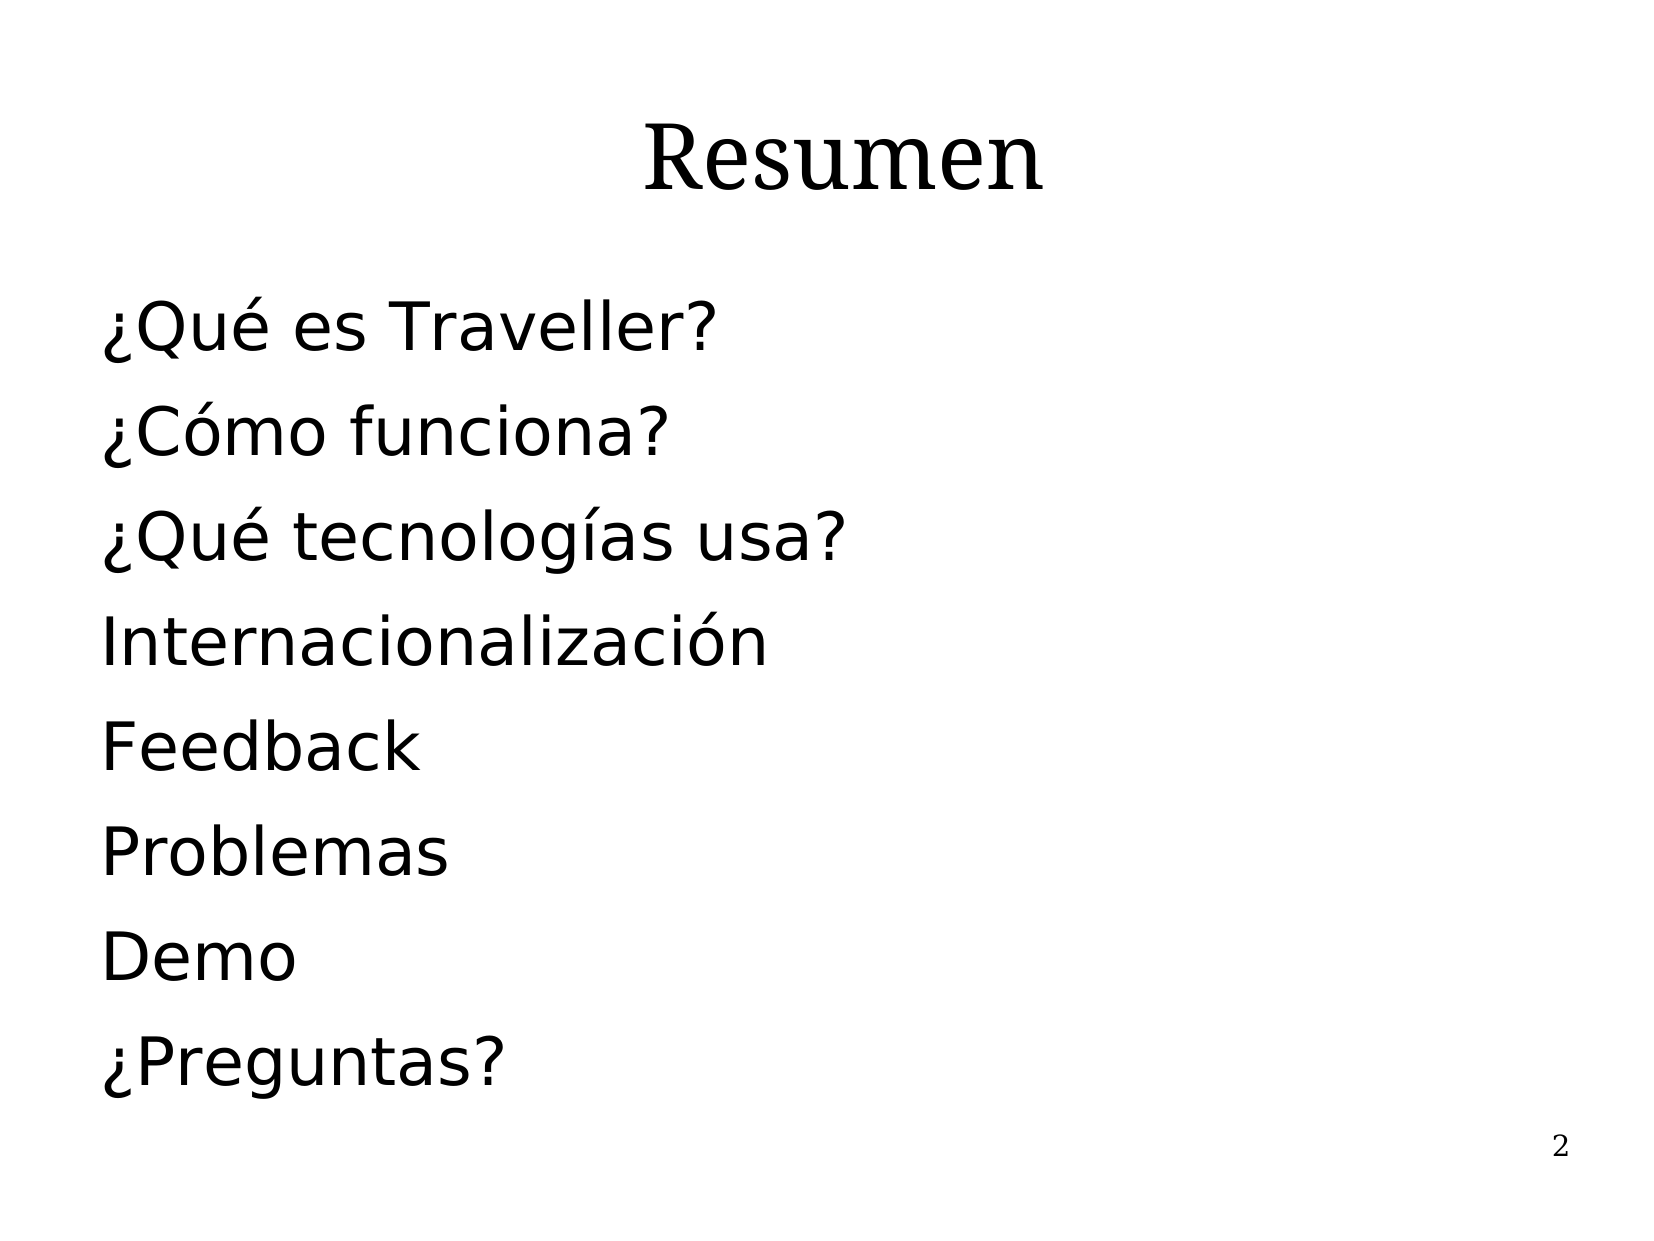

# Resumen
¿Qué es Traveller?
¿Cómo funciona?
¿Qué tecnologías usa?
Internacionalización
Feedback
Problemas
Demo
¿Preguntas?
2